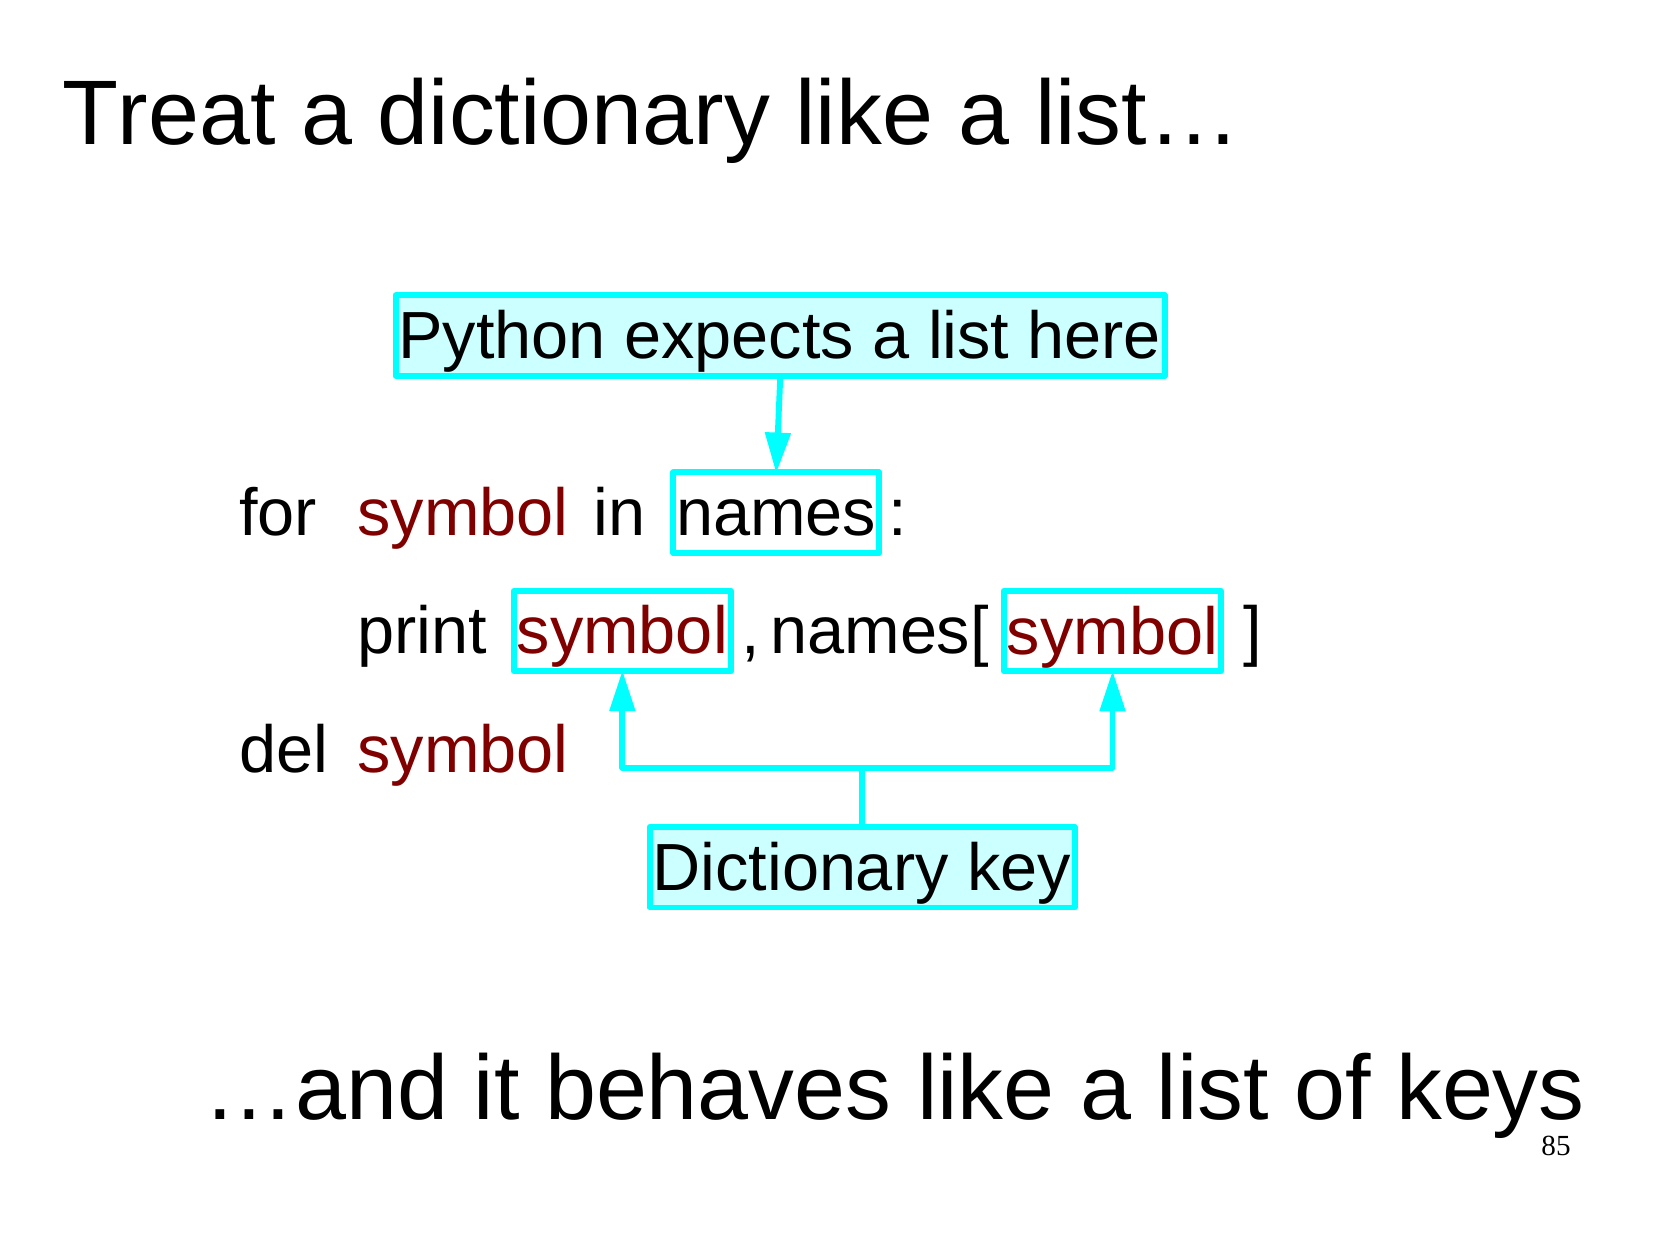

Treat a dictionary like a list…
Python expects a list here
for
symbol
in
names
:
print
,
names[
]
symbol
symbol
del
symbol
Dictionary key
…and it behaves like a list of keys
85